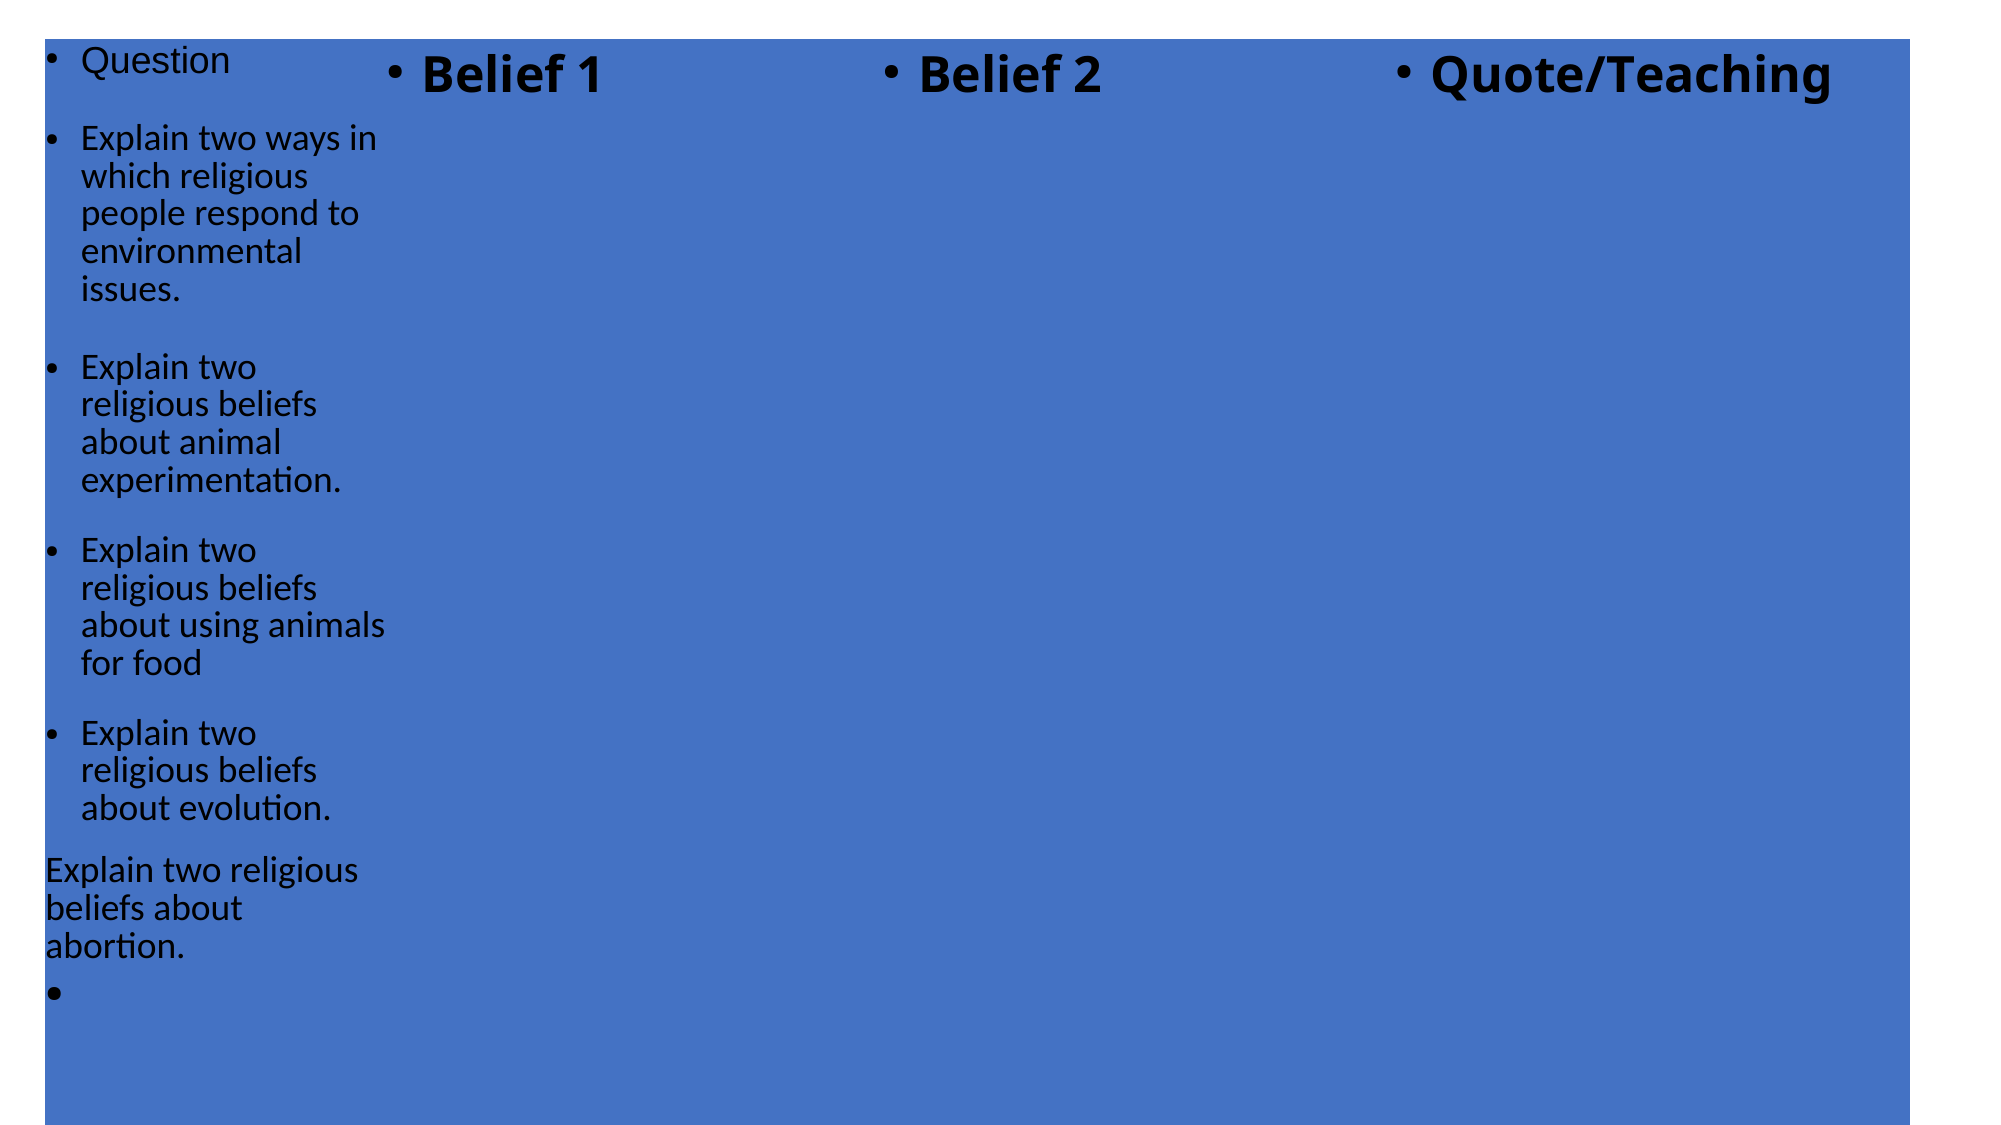

| Question | Belief 1 | Belief 2 | Quote/Teaching |
| --- | --- | --- | --- |
| Explain two ways in which religious people respond to environmental issues. | | | |
| Explain two religious beliefs about animal experimentation. | | | |
| Explain two religious beliefs about using animals for food | | | |
| Explain two religious beliefs about evolution. | | | |
| Explain two religious beliefs about abortion. | | | |
| | | | |